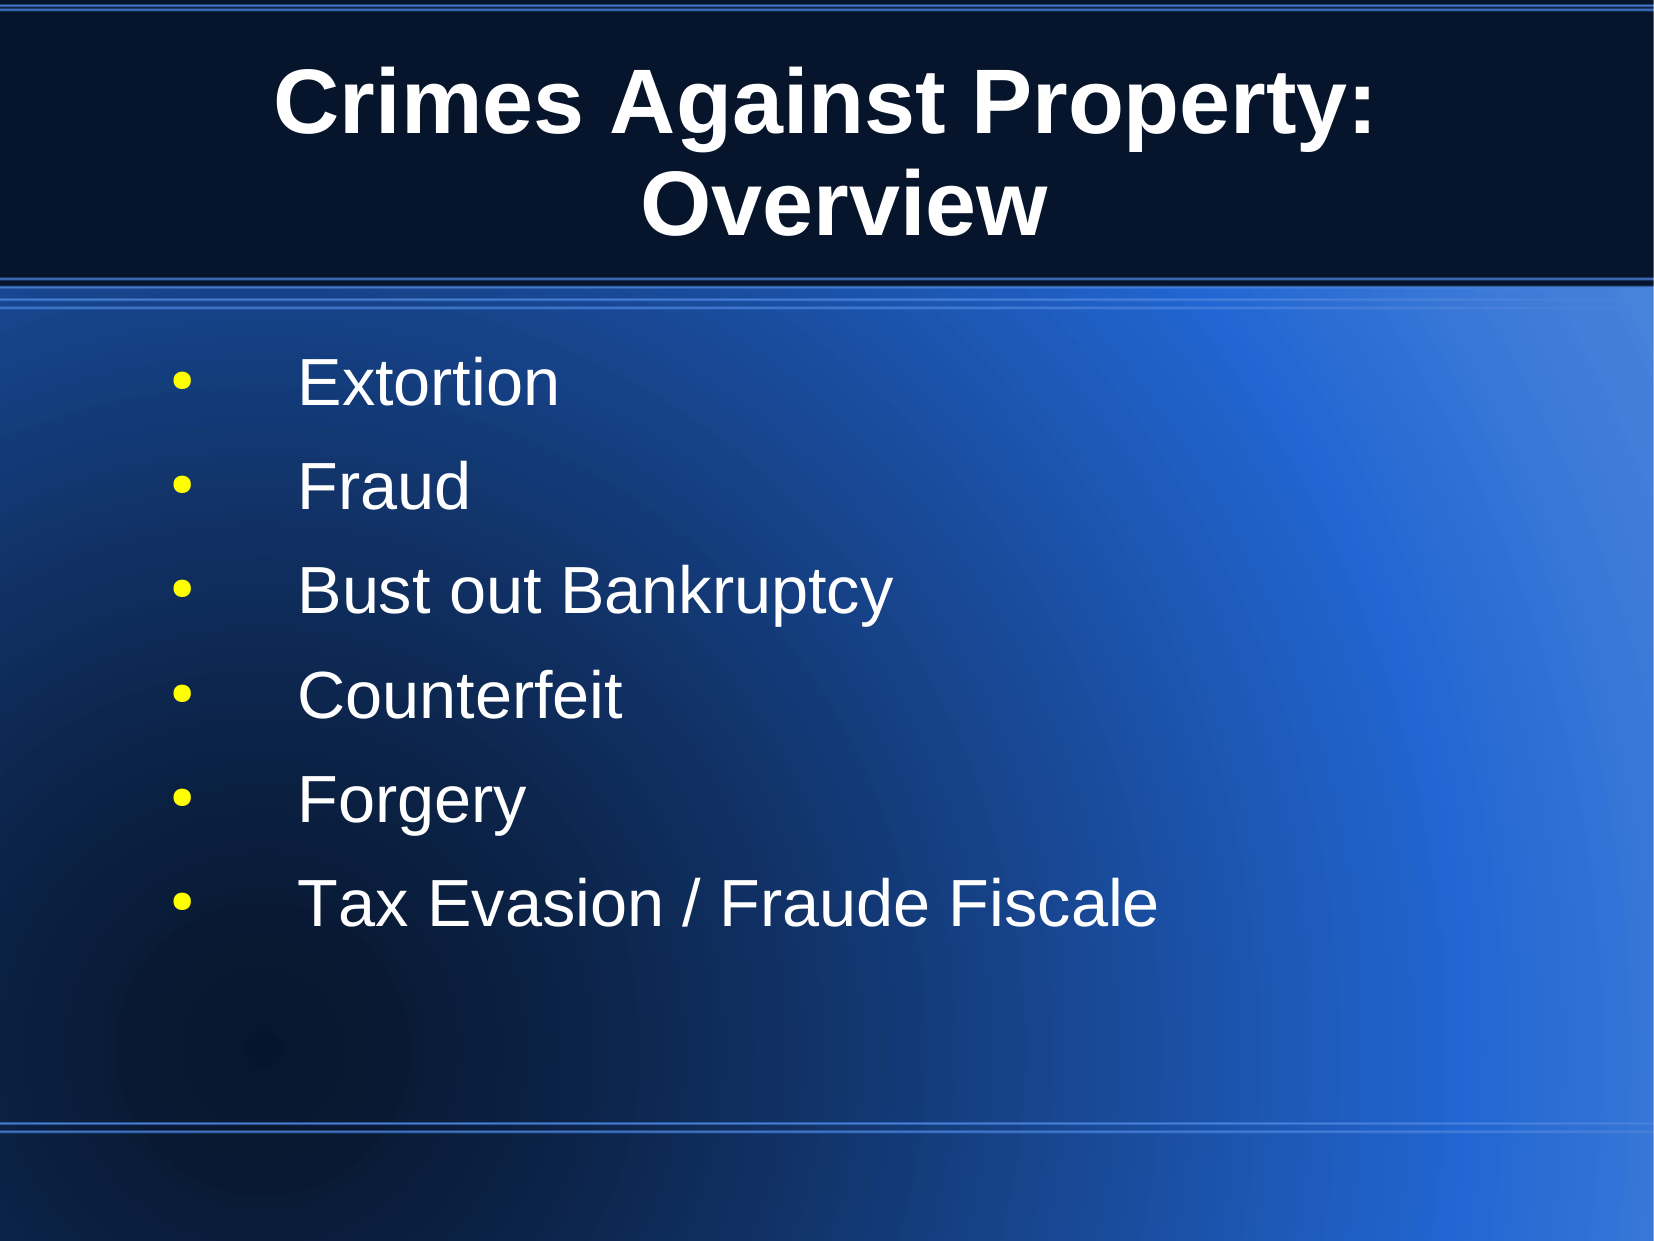

# Crimes Against Property: Overview
    Extortion
    Fraud
    Bust out Bankruptcy
    Counterfeit
 Forgery
    Tax Evasion / Fraude Fiscale